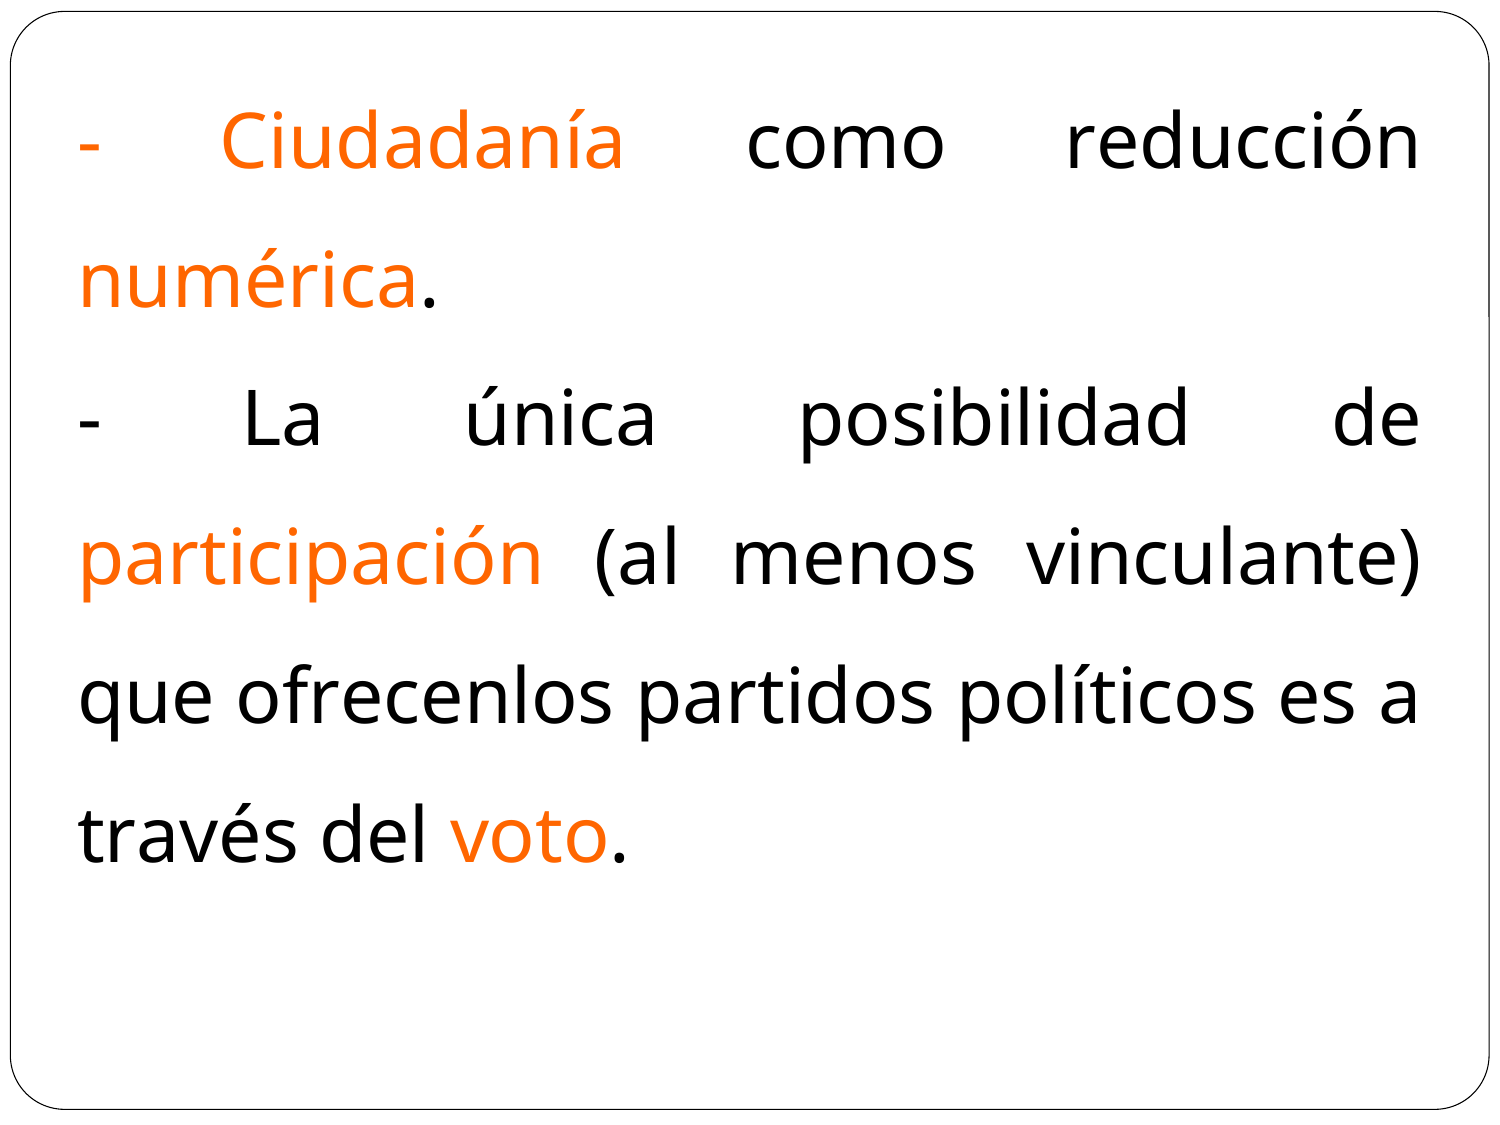

#
- Ciudadanía como reducción numérica.
- La única posibilidad de participación (al menos vinculante) que ofrecenlos partidos políticos es a través del voto.